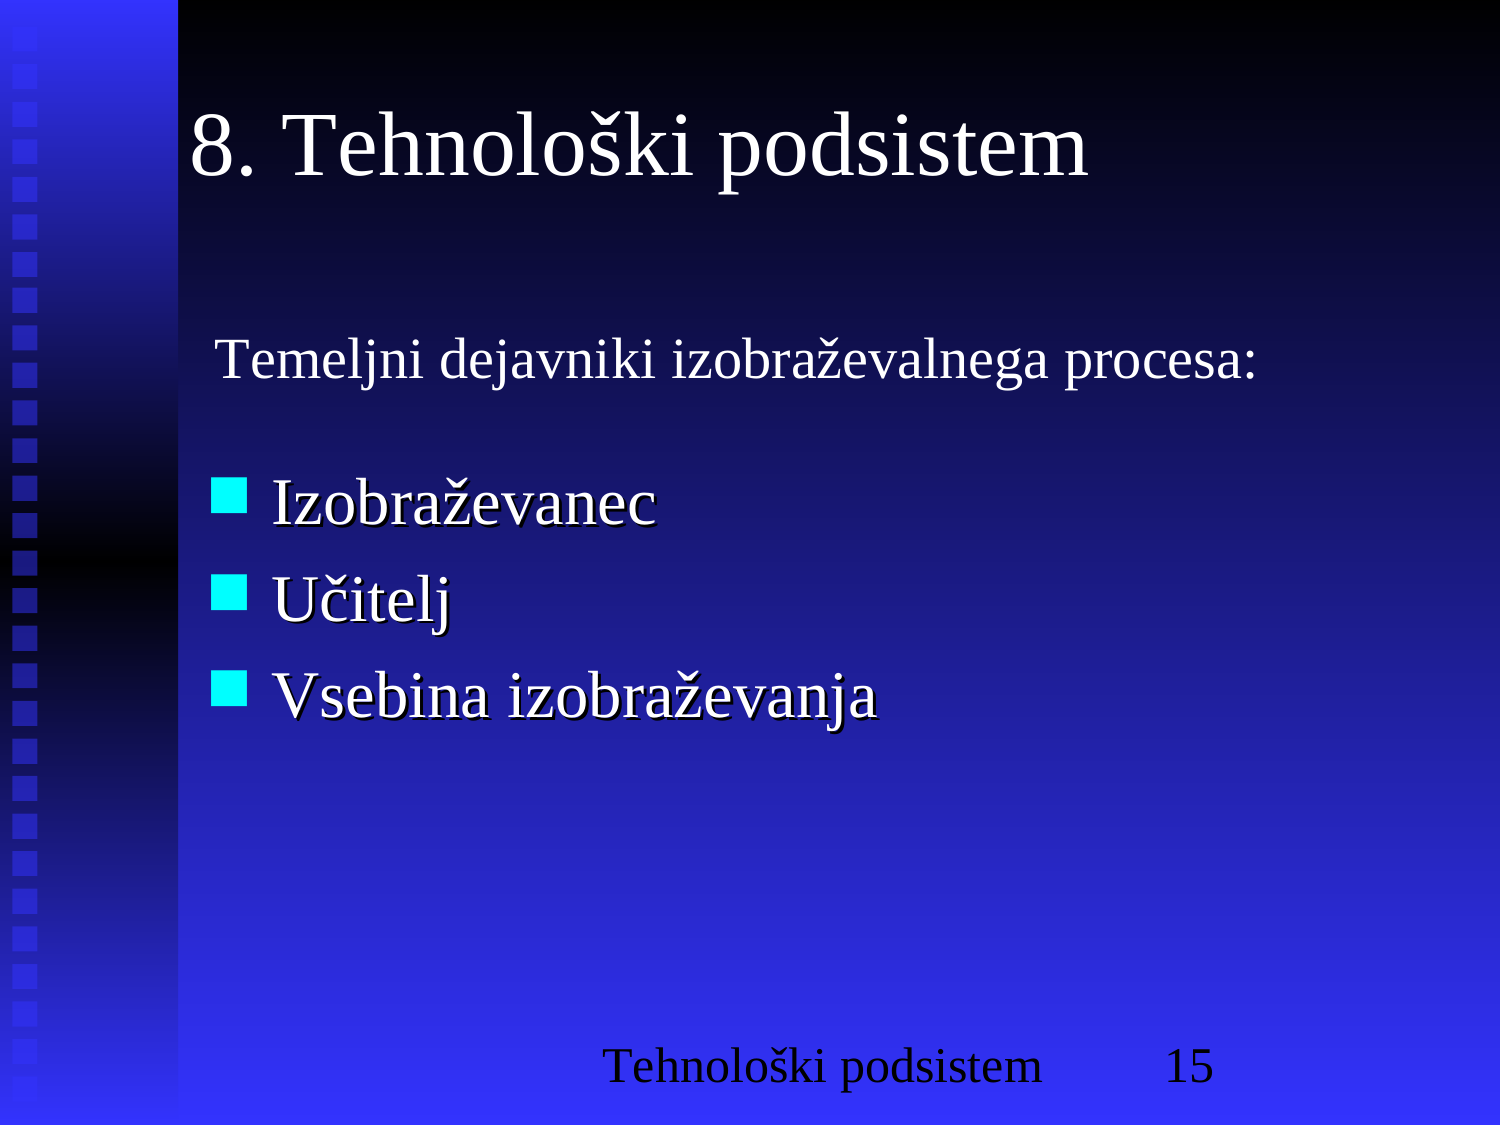

# 8. Tehnološki podsistem
Temeljni dejavniki izobraževalnega procesa:
Izobraževanec
Učitelj
Vsebina izobraževanja
Tehnološki podsistem
15